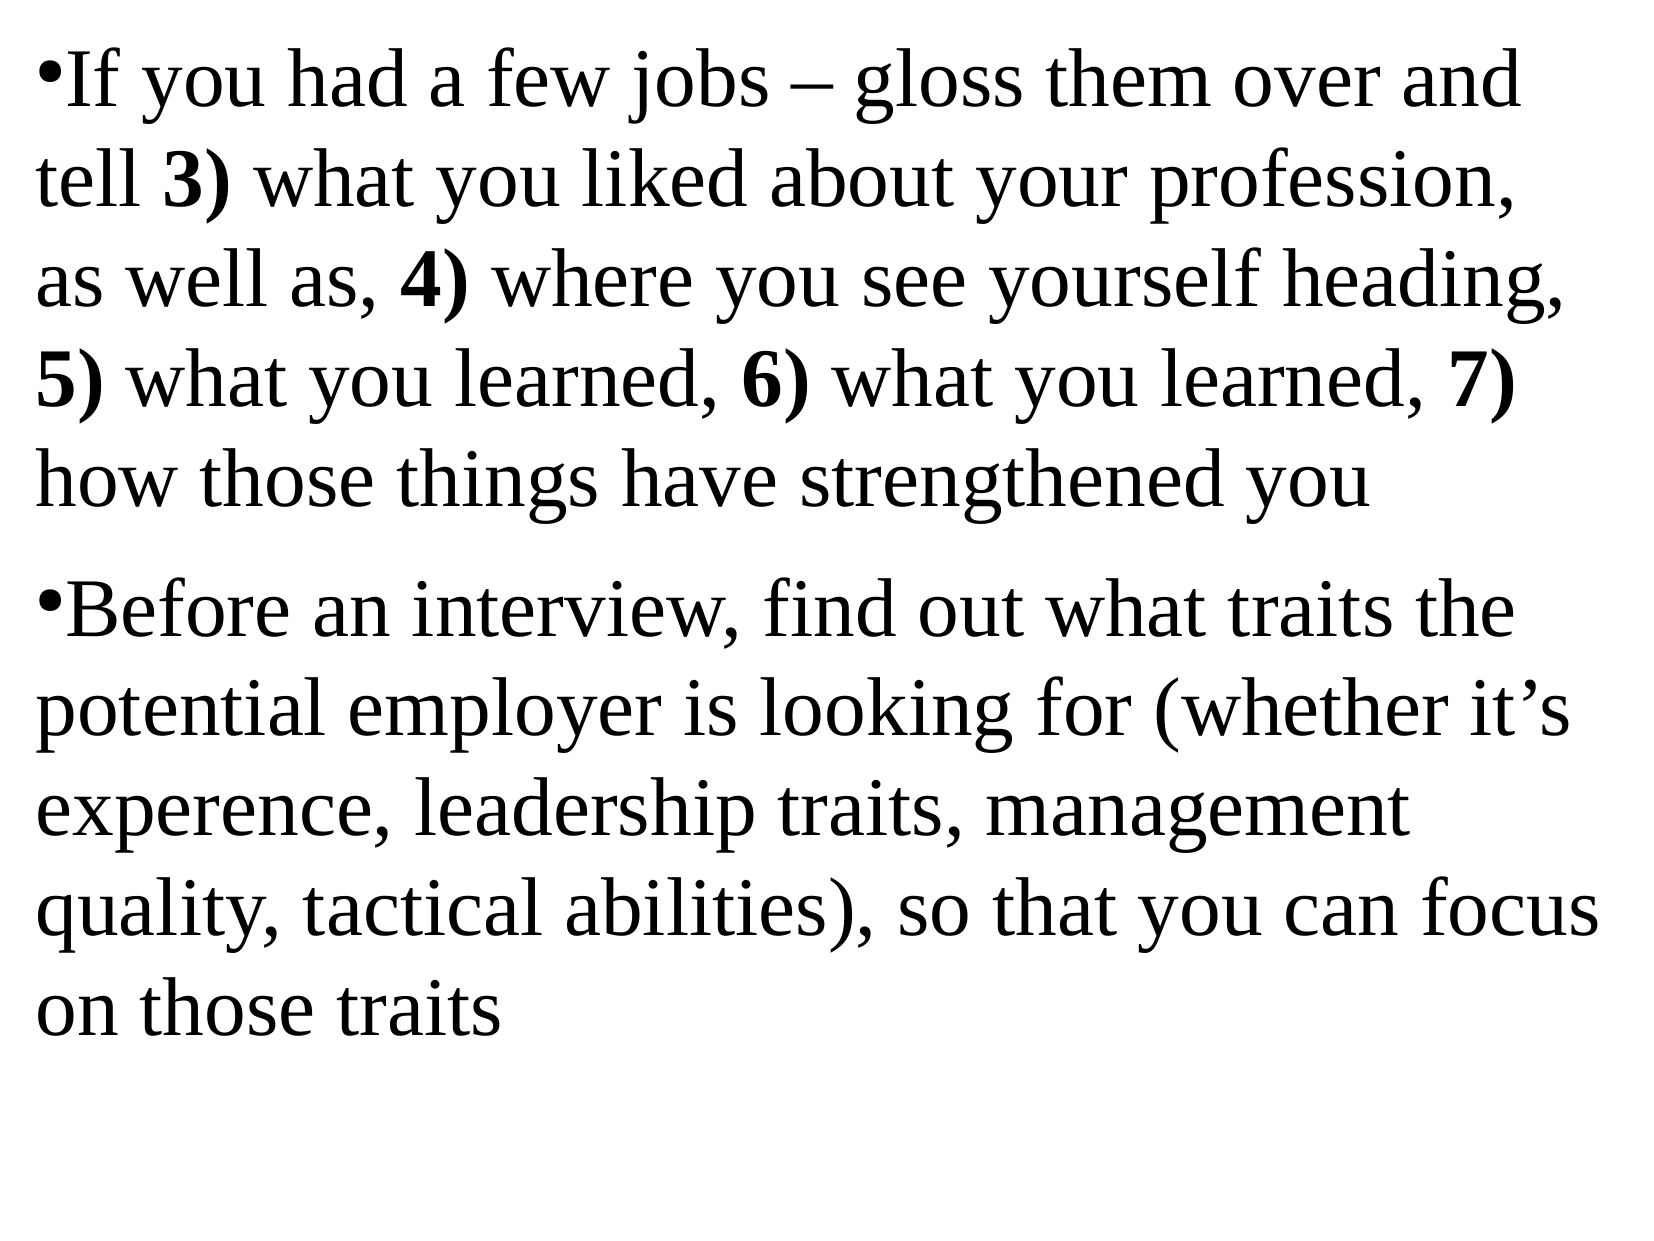

# If you had a few jobs – gloss them over and tell 3) what you liked about your profession, as well as, 4) where you see yourself heading, 5) what you learned, 6) what you learned, 7) how those things have strengthened you
Before an interview, find out what traits the potential employer is looking for (whether it’s experence, leadership traits, management quality, tactical abilities), so that you can focus on those traits